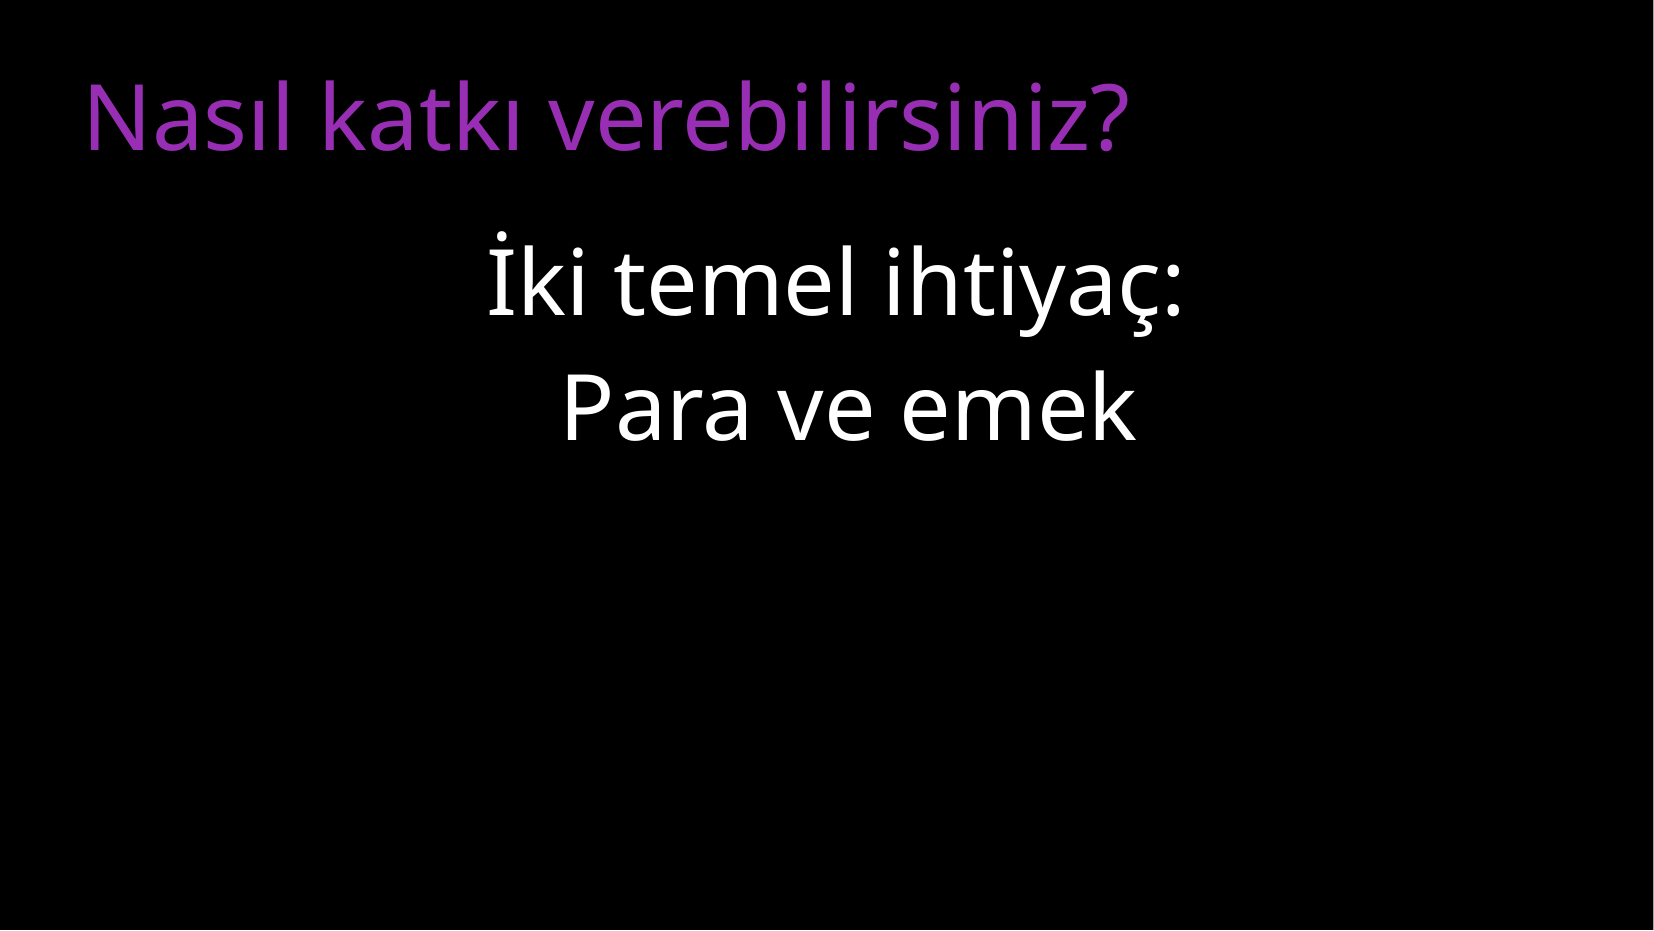

# Nasıl katkı verebilirsiniz?
İki temel ihtiyaç:
Para ve emek